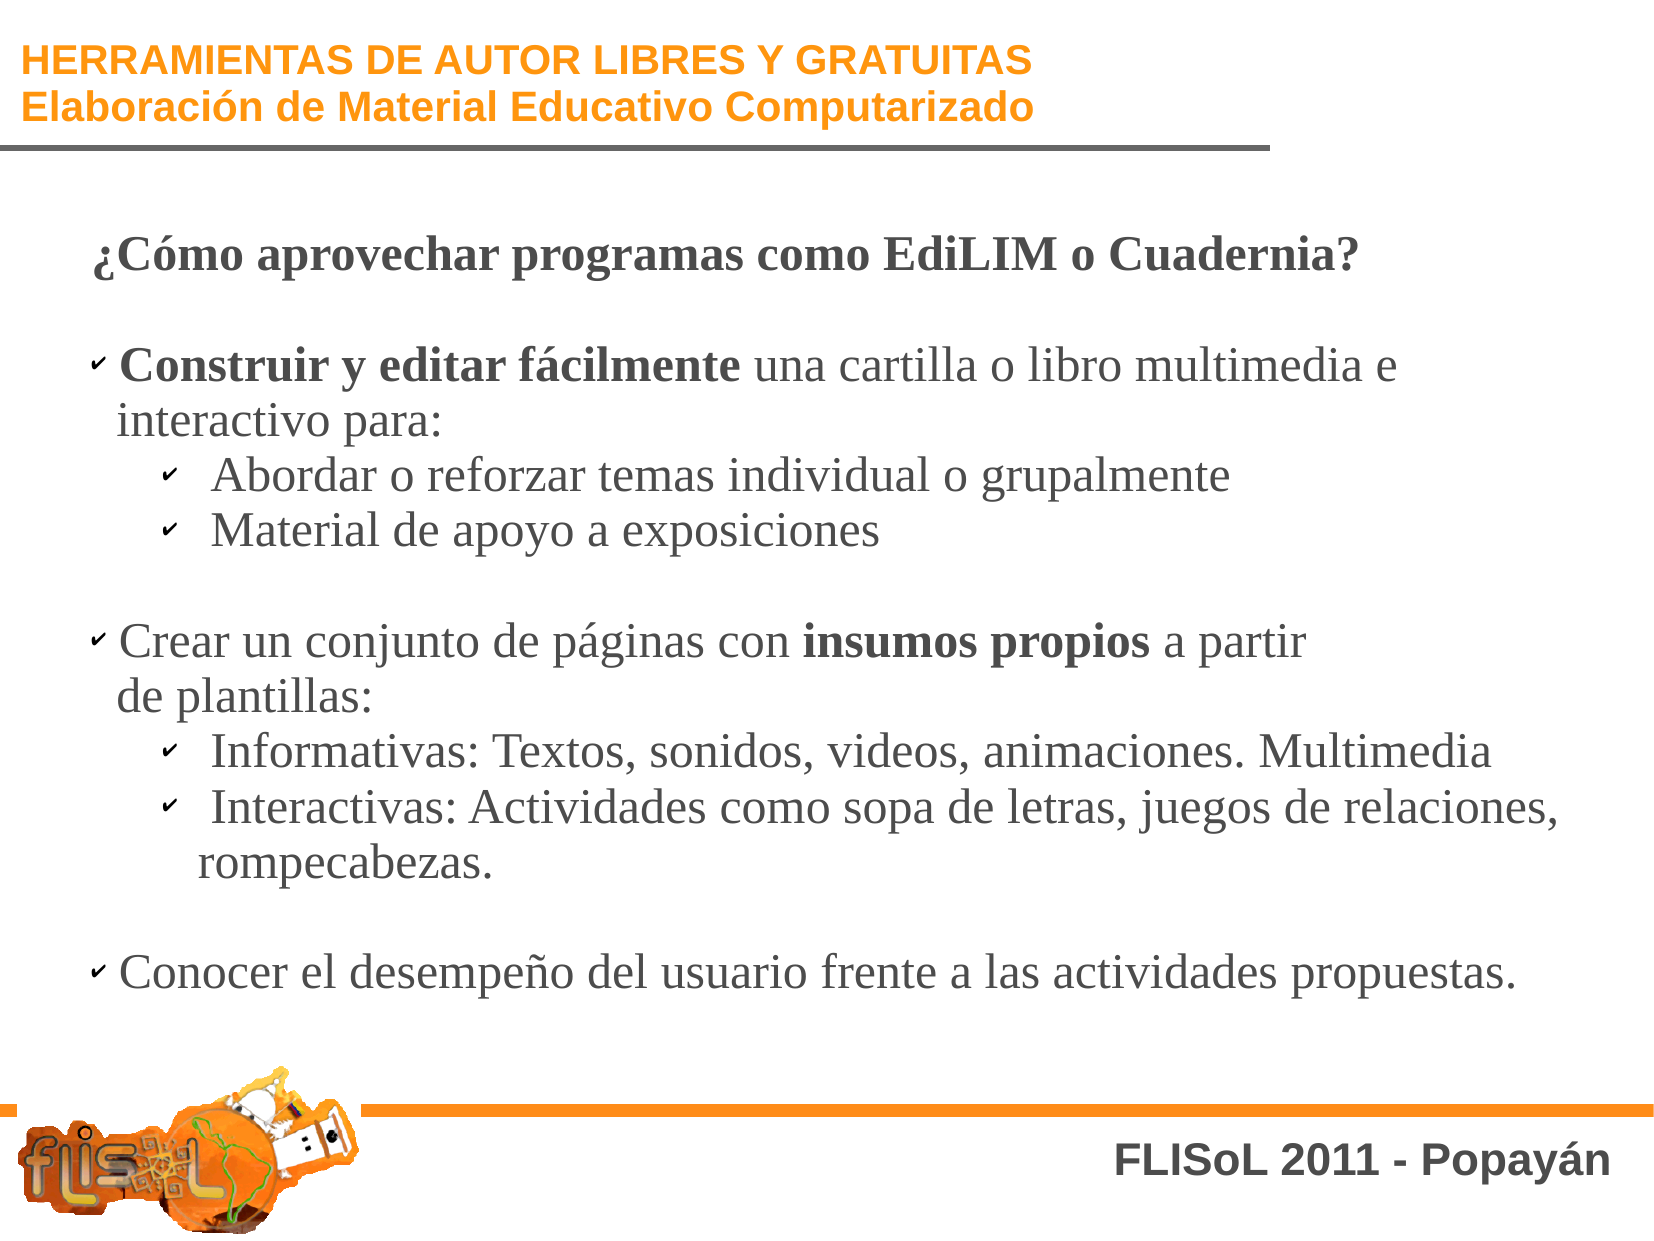

¿Cómo aprovechar programas como EdiLIM o Cuadernia?
 Construir y editar fácilmente una cartilla o libro multimedia e
 interactivo para:
 Abordar o reforzar temas individual o grupalmente
 Material de apoyo a exposiciones
 Crear un conjunto de páginas con insumos propios a partir
 de plantillas:
 Informativas: Textos, sonidos, videos, animaciones. Multimedia
 Interactivas: Actividades como sopa de letras, juegos de relaciones, rompecabezas.
 Conocer el desempeño del usuario frente a las actividades propuestas.